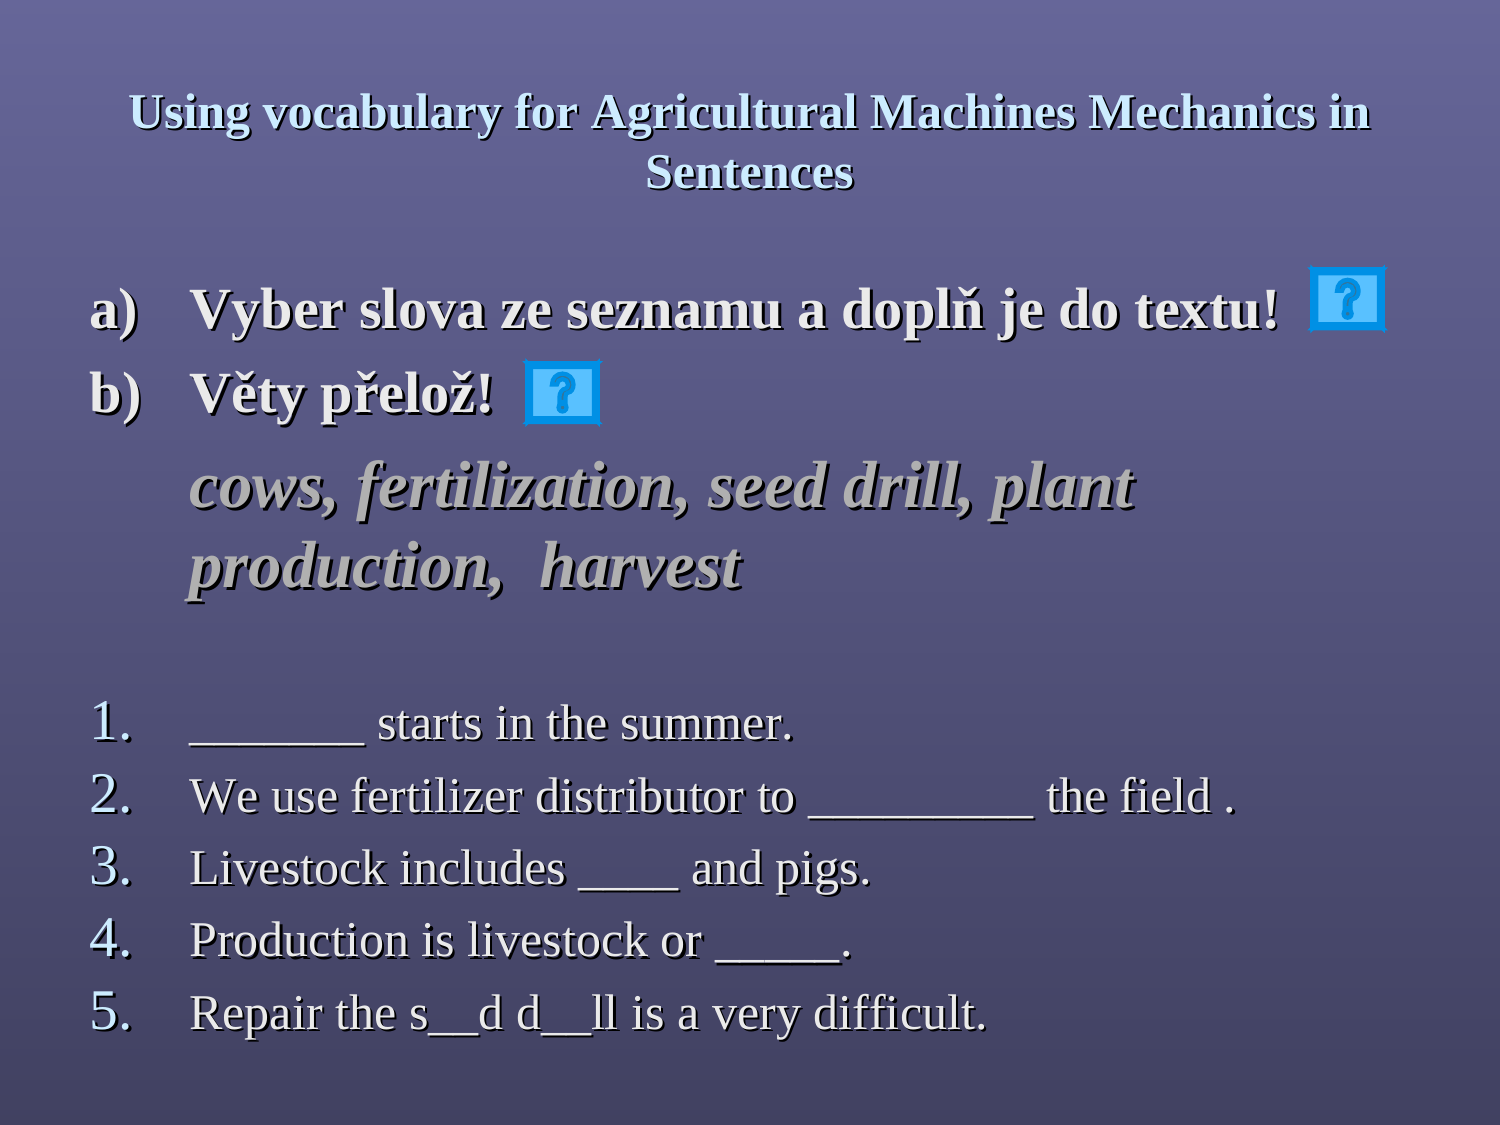

# Using vocabulary for Agricultural Machines Mechanics in Sentences
a)	Vyber slova ze seznamu a doplň je do textu!
b)	Věty přelož!
	cows, fertilization, seed drill, plant production,	harvest
_______ starts in the summer.
We use fertilizer distributor to _________ the field .
Livestock includes ____ and pigs.
Production is livestock or _____.
Repair the s__d d__ll is a very difficult.